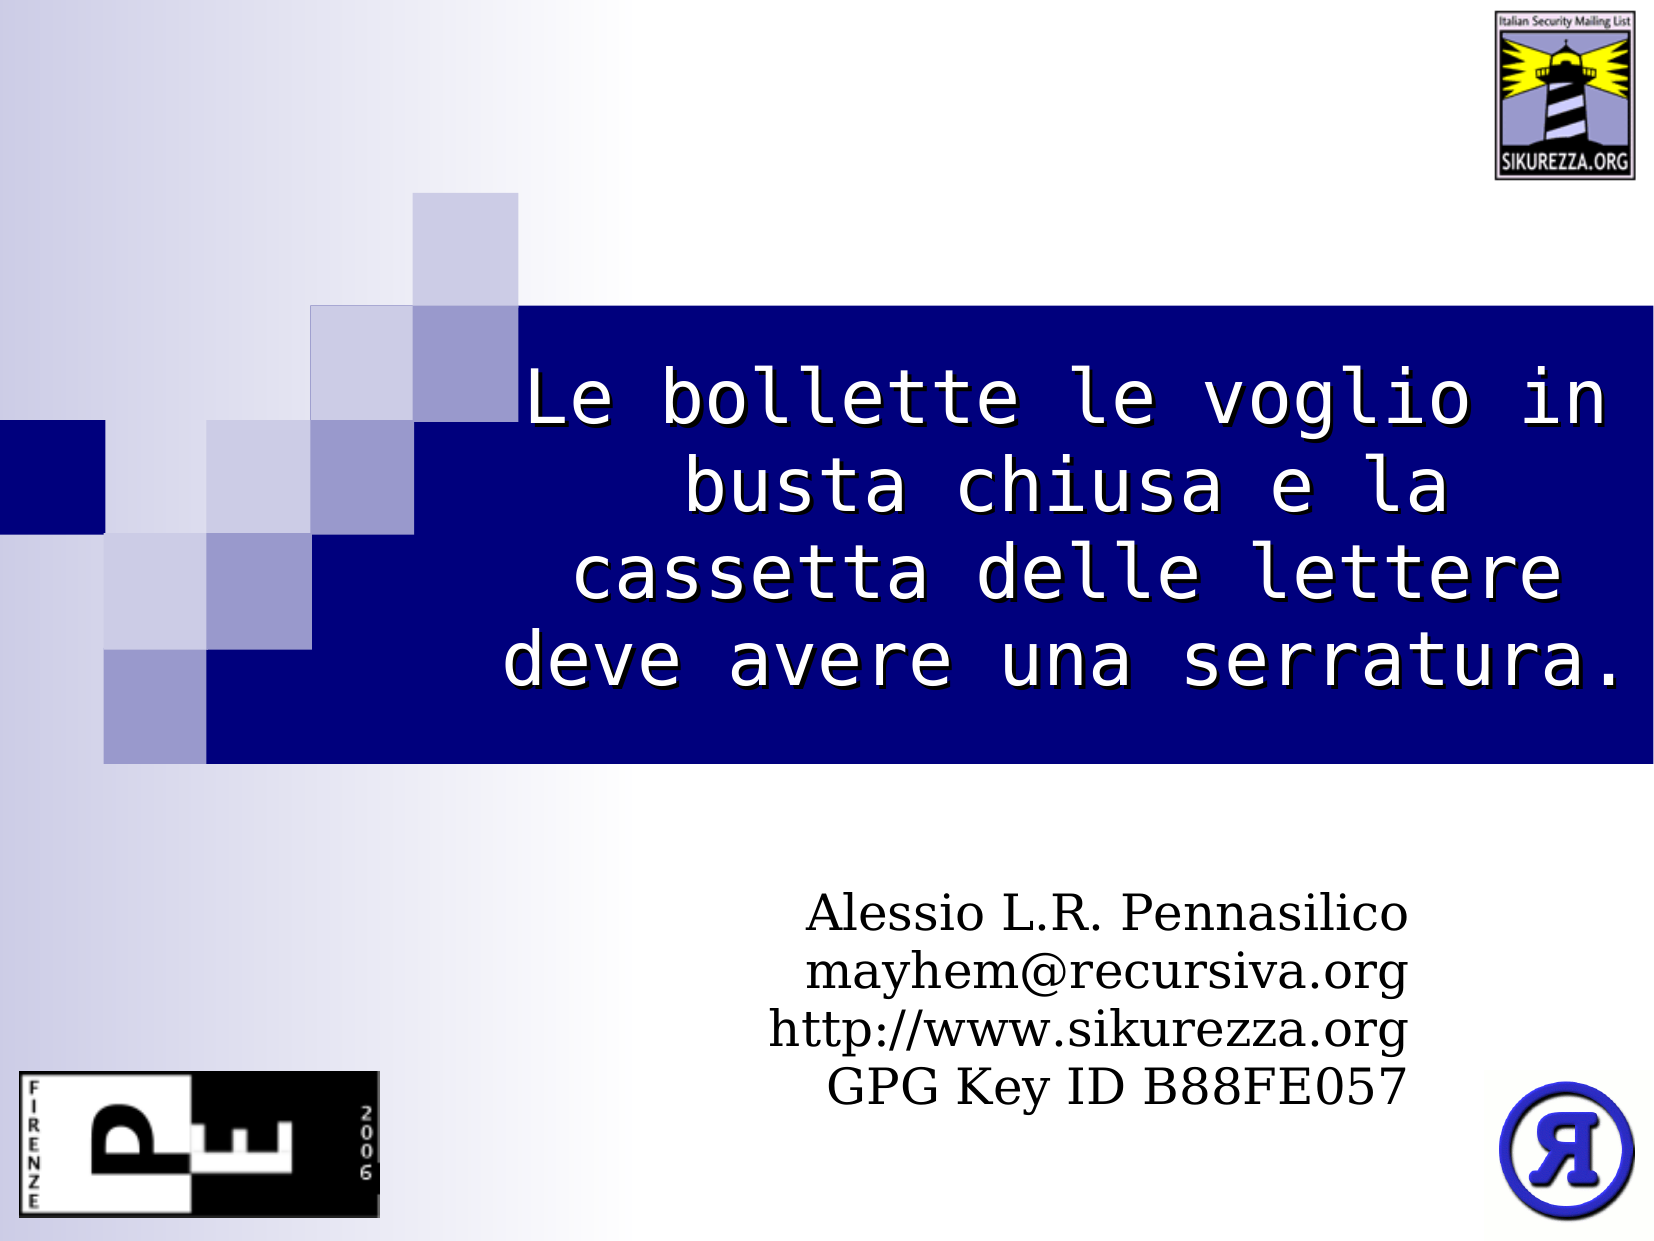

Le bollette le voglio in busta chiusa e la cassetta delle lettere
deve avere una serratura.
Alessio L.R. Pennasilico
mayhem@recursiva.org
http://www.sikurezza.org
GPG Key ID B88FE057